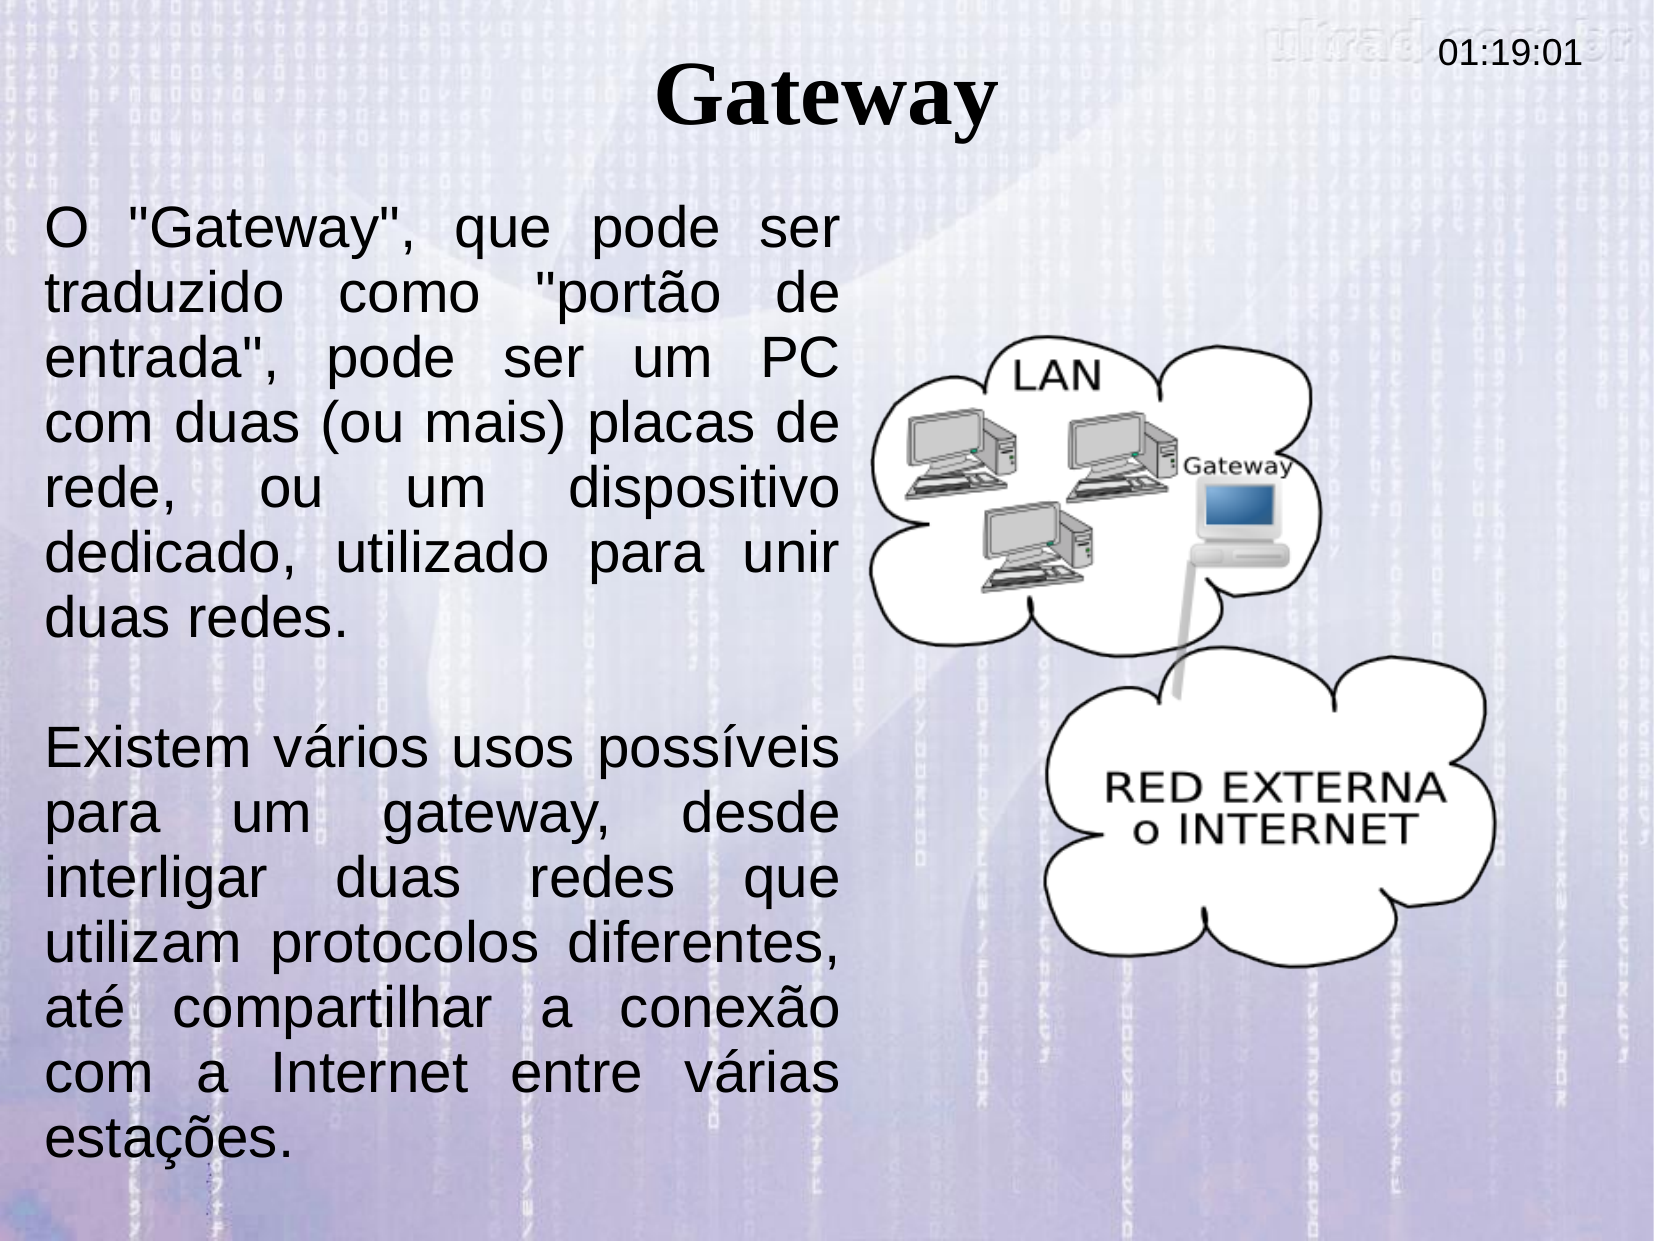

03:29:15
Gateway
O "Gateway", que pode ser traduzido como "portão de entrada", pode ser um PC com duas (ou mais) placas de rede, ou um dispositivo dedicado, utilizado para unir duas redes.
Existem vários usos possíveis para um gateway, desde interligar duas redes que utilizam protocolos diferentes, até compartilhar a conexão com a Internet entre várias estações.